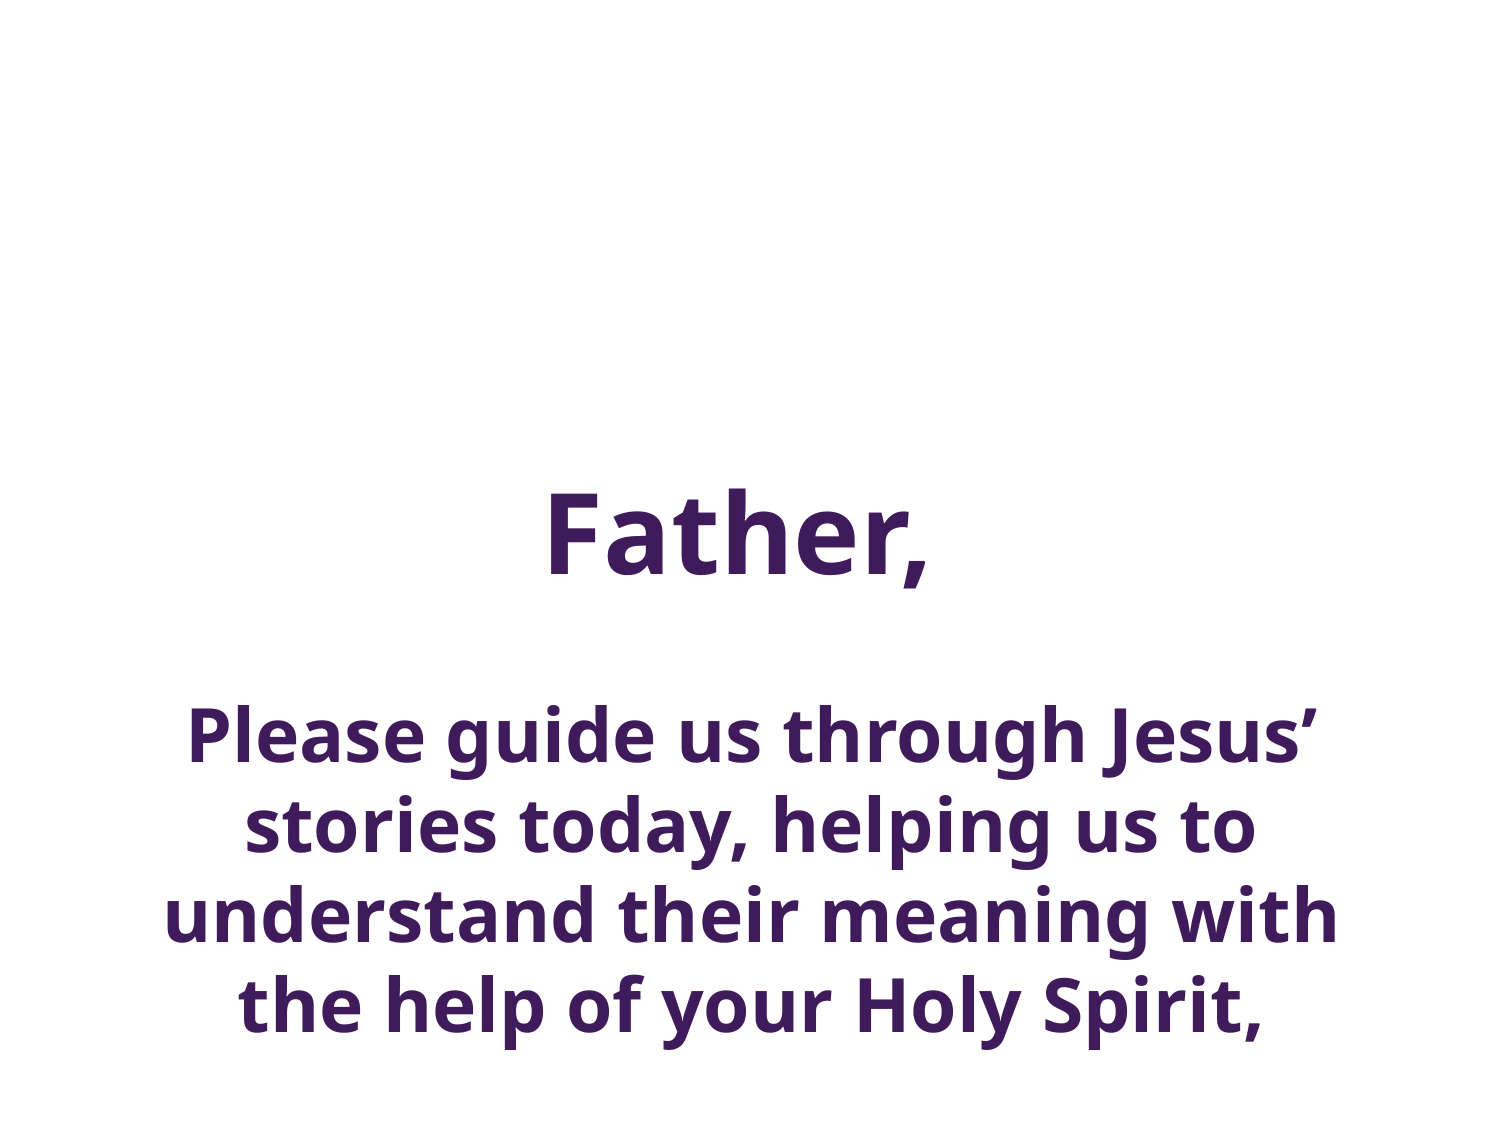

# Father, Please guide us through Jesus’ stories today, helping us to understand their meaning with the help of your Holy Spirit, In Jesus’ name, Amen